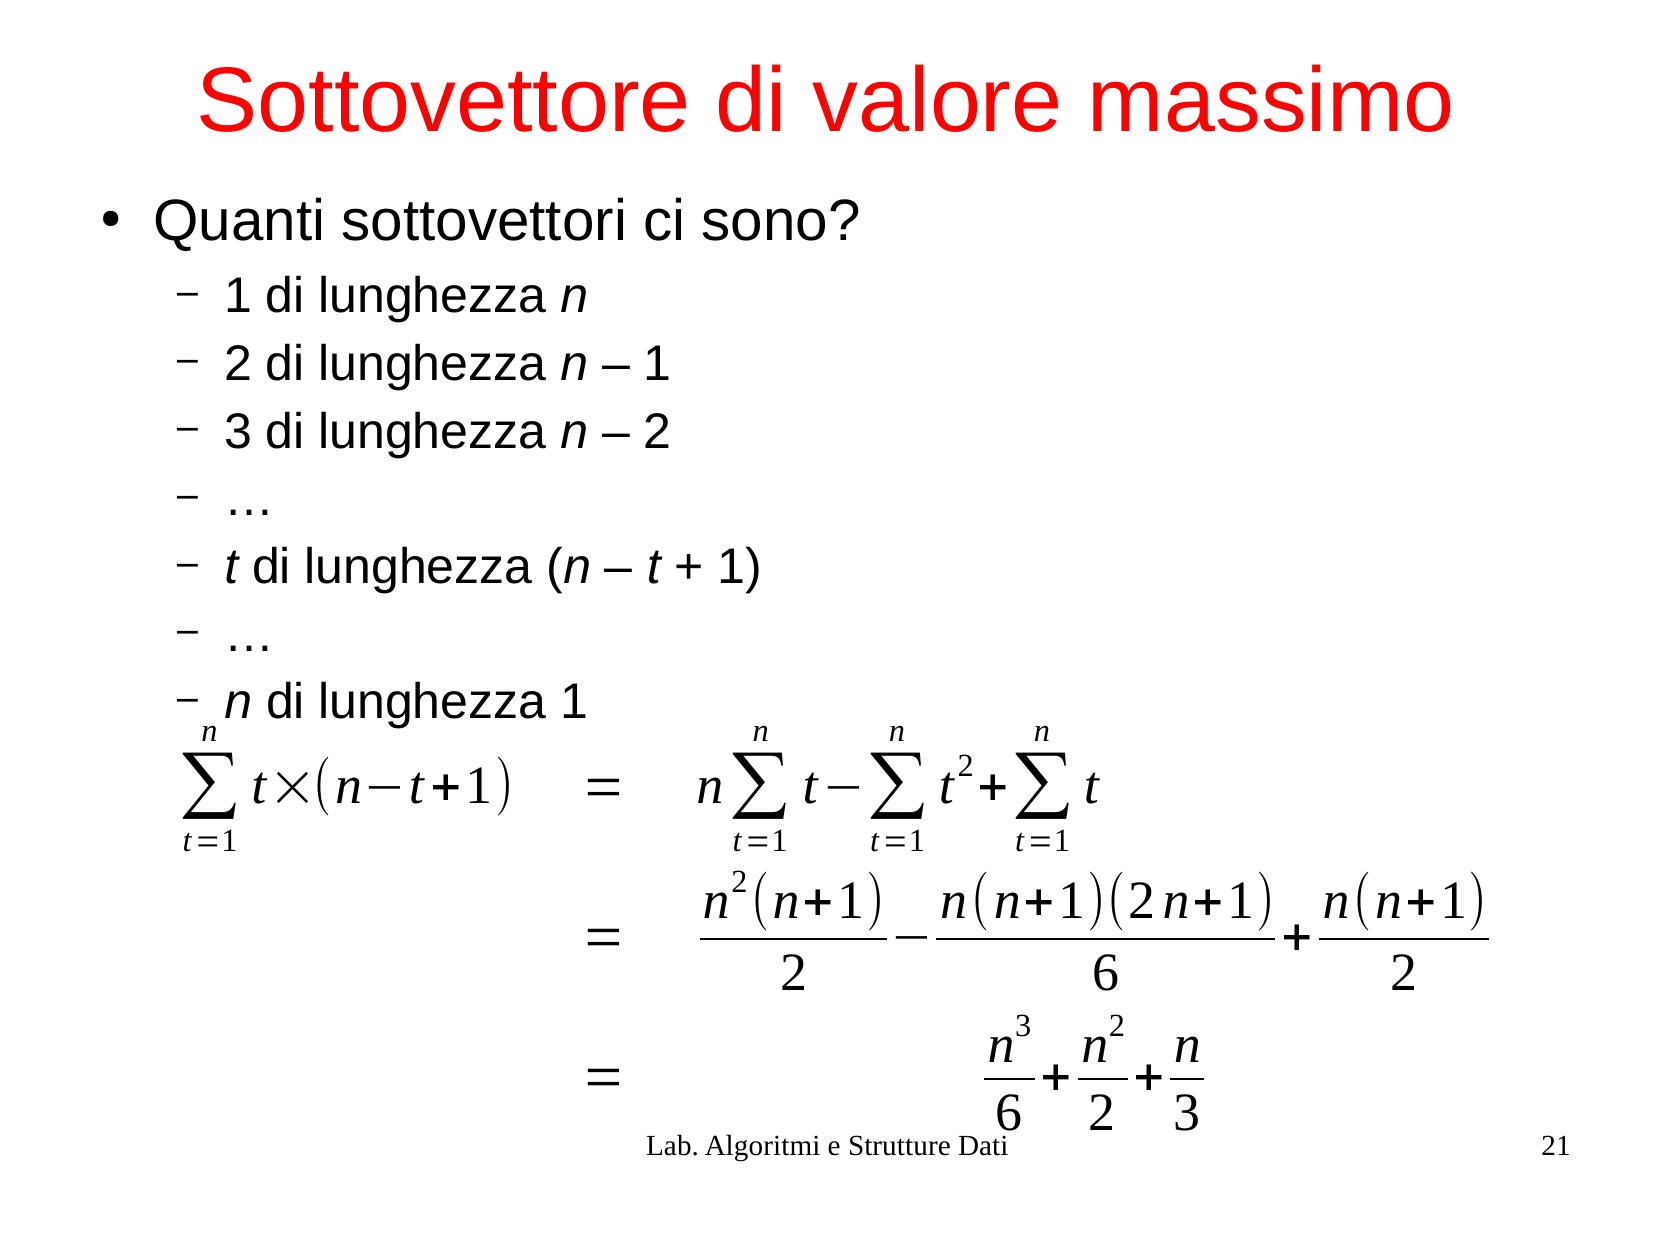

# Sottovettore di valore massimo
Quanti sottovettori ci sono?
1 di lunghezza n
2 di lunghezza n – 1
3 di lunghezza n – 2
…
t di lunghezza (n – t + 1)
…
n di lunghezza 1
Lab. Algoritmi e Strutture Dati
21